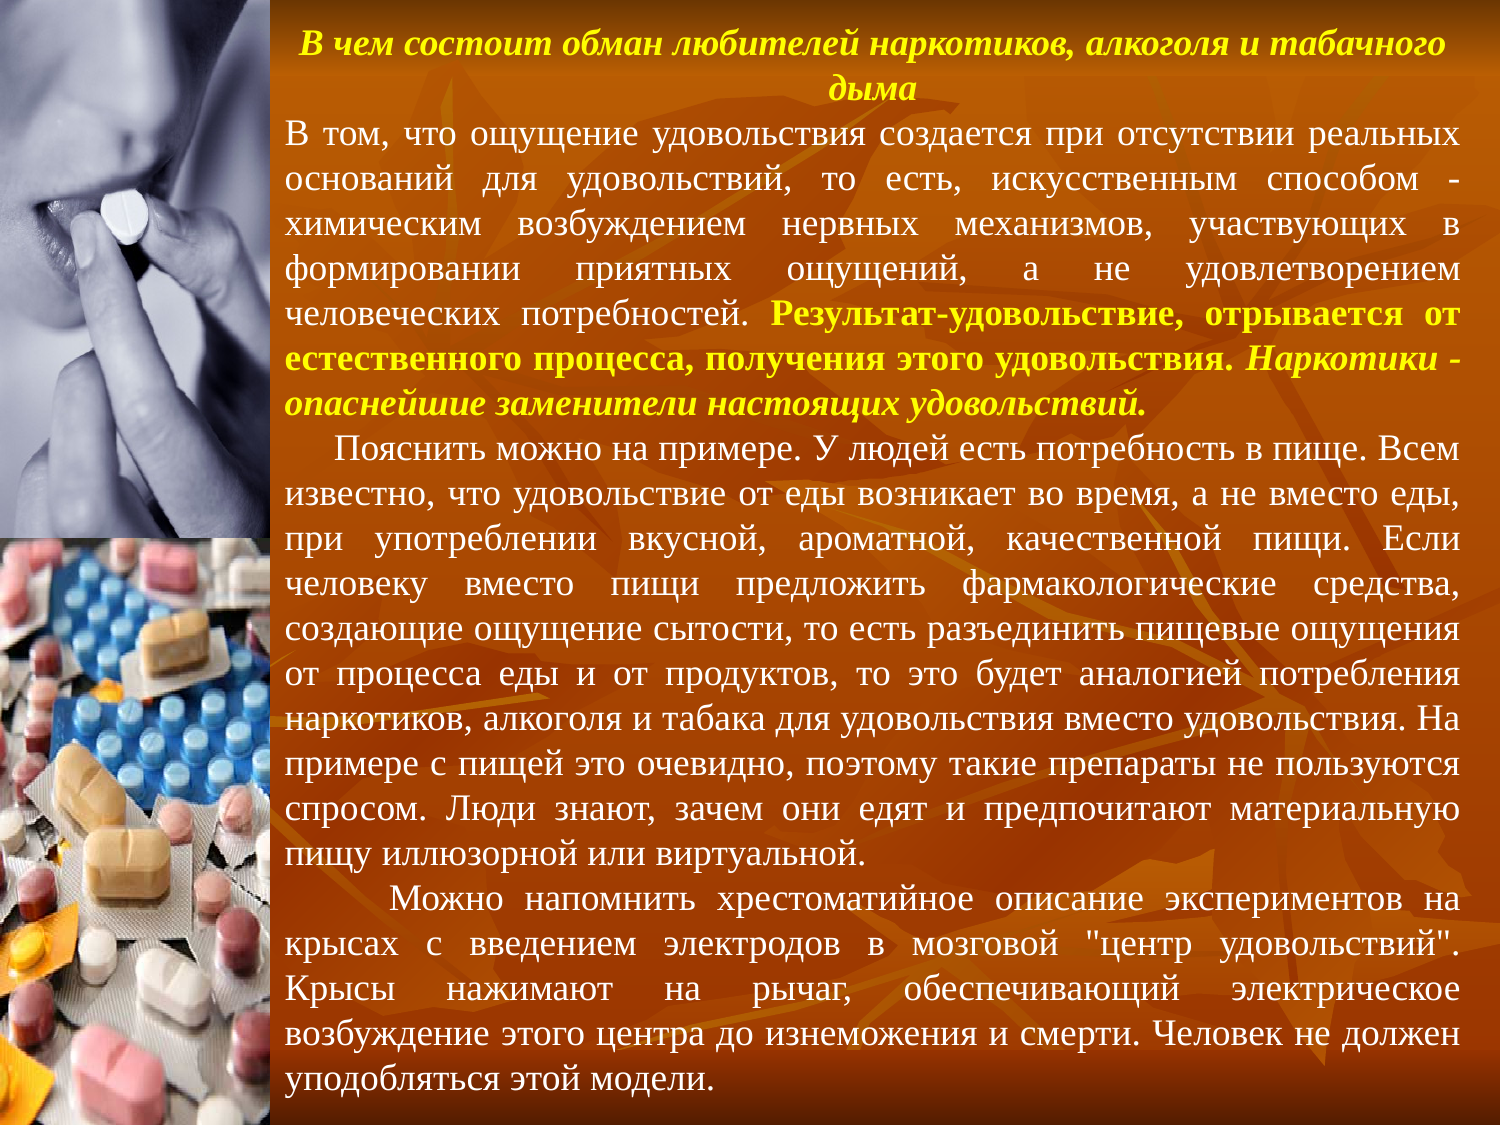

В чем состоит обман любителей наркотиков, алкоголя и табачного дыма
В том, что ощущение удовольствия создается при отсутствии реальных оснований для удовольствий, то есть, искусственным способом - химическим возбуждением нервных механизмов, участвующих в формировании приятных ощущений, а не удовлетворением человеческих потребностей. Результат-удовольствие, отрывается от естественного процесса, получения этого удовольствия. Наркотики - опаснейшие заменители настоящих удовольствий.
 Пояснить можно на примере. У людей есть потребность в пище. Всем известно, что удовольствие от еды возникает во время, а не вместо еды, при употреблении вкусной, ароматной, качественной пищи. Если человеку вместо пищи предложить фармакологические средства, создающие ощущение сытости, то есть разъединить пищевые ощущения от процесса еды и от продуктов, то это будет аналогией потребления наркотиков, алкоголя и табака для удовольствия вместо удовольствия. На примере с пищей это очевидно, поэтому такие препараты не пользуются спросом. Люди знают, зачем они едят и предпочитают материальную пищу иллюзорной или виртуальной.
 Можно напомнить хрестоматийное описание экспериментов на крысах с введением электродов в мозговой "центр удовольствий". Крысы нажимают на рычаг, обеспечивающий электрическое возбуждение этого центра до изнеможения и смерти. Человек не должен уподобляться этой модели.